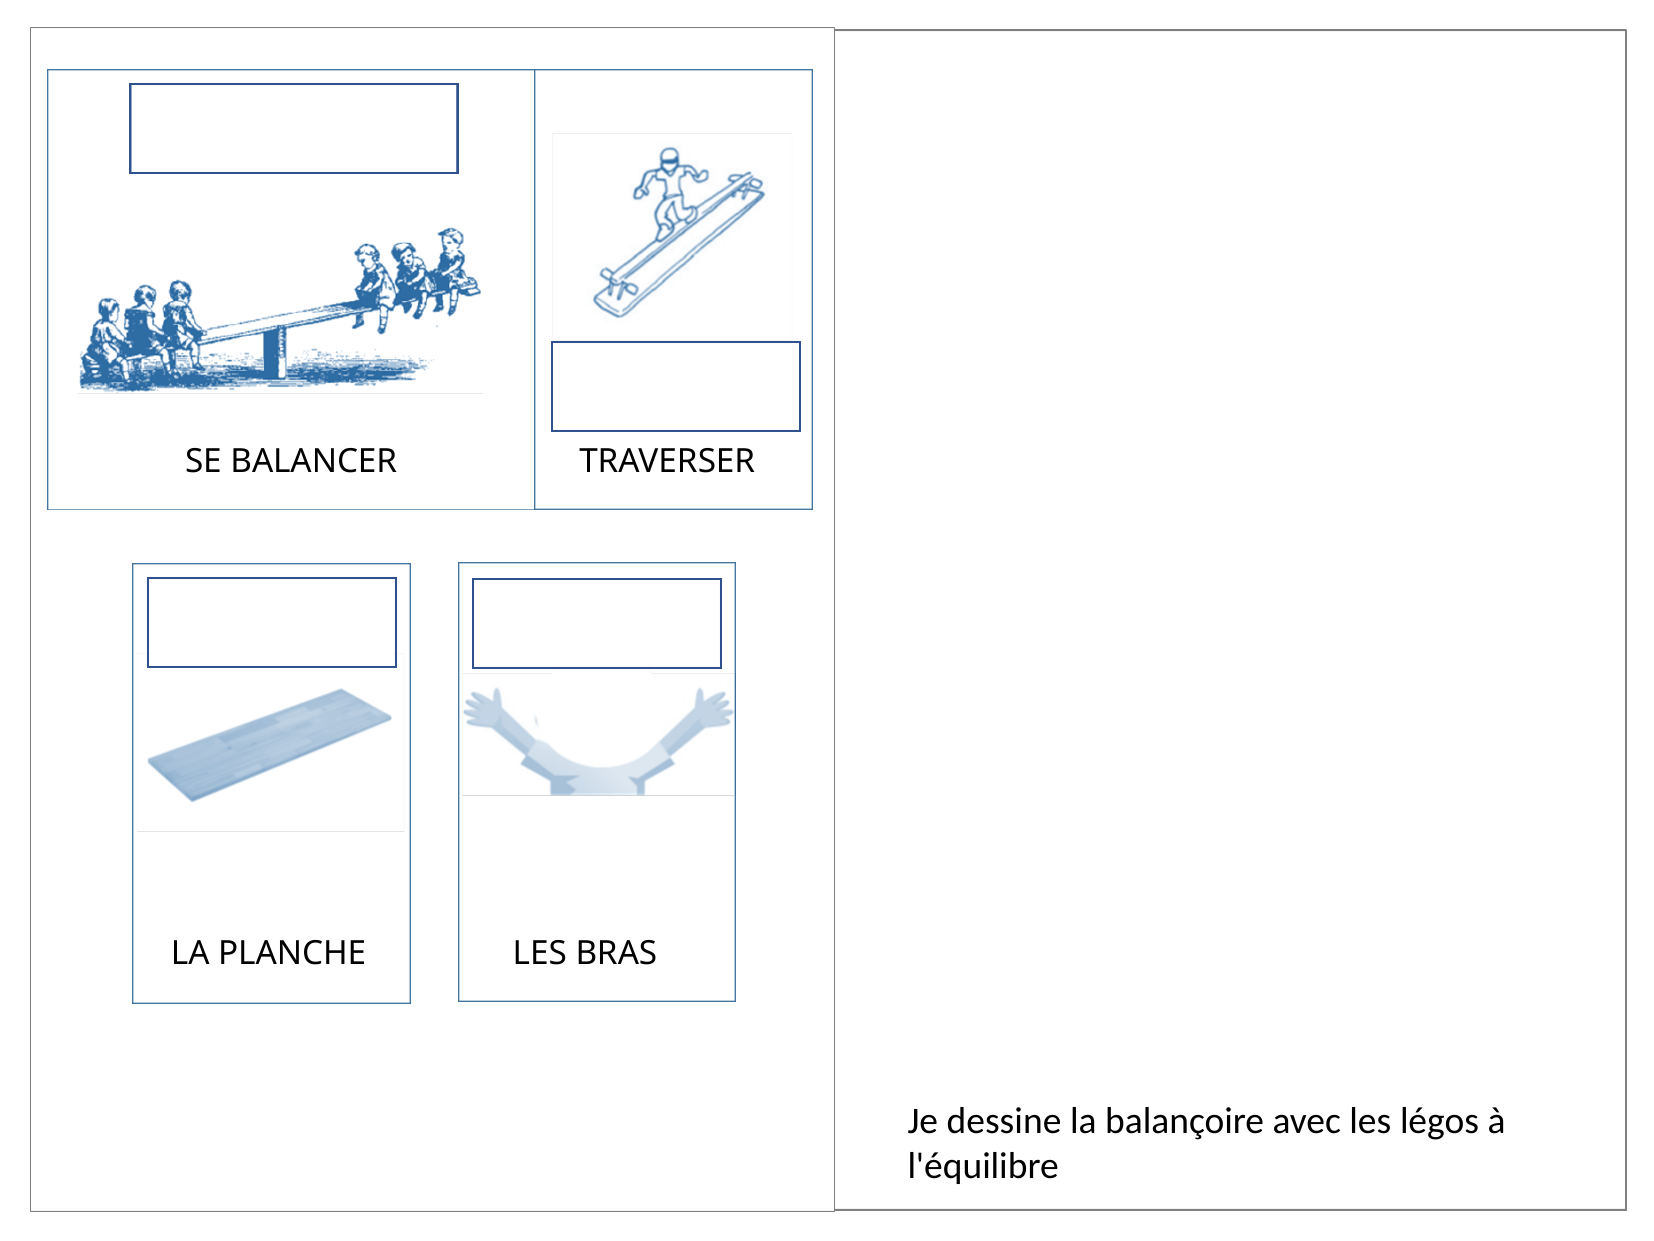

SE BALANCER
TRAVERSER
LA PLANCHE
LES BRAS
Je dessine la balançoire avec les légos à l'équilibre